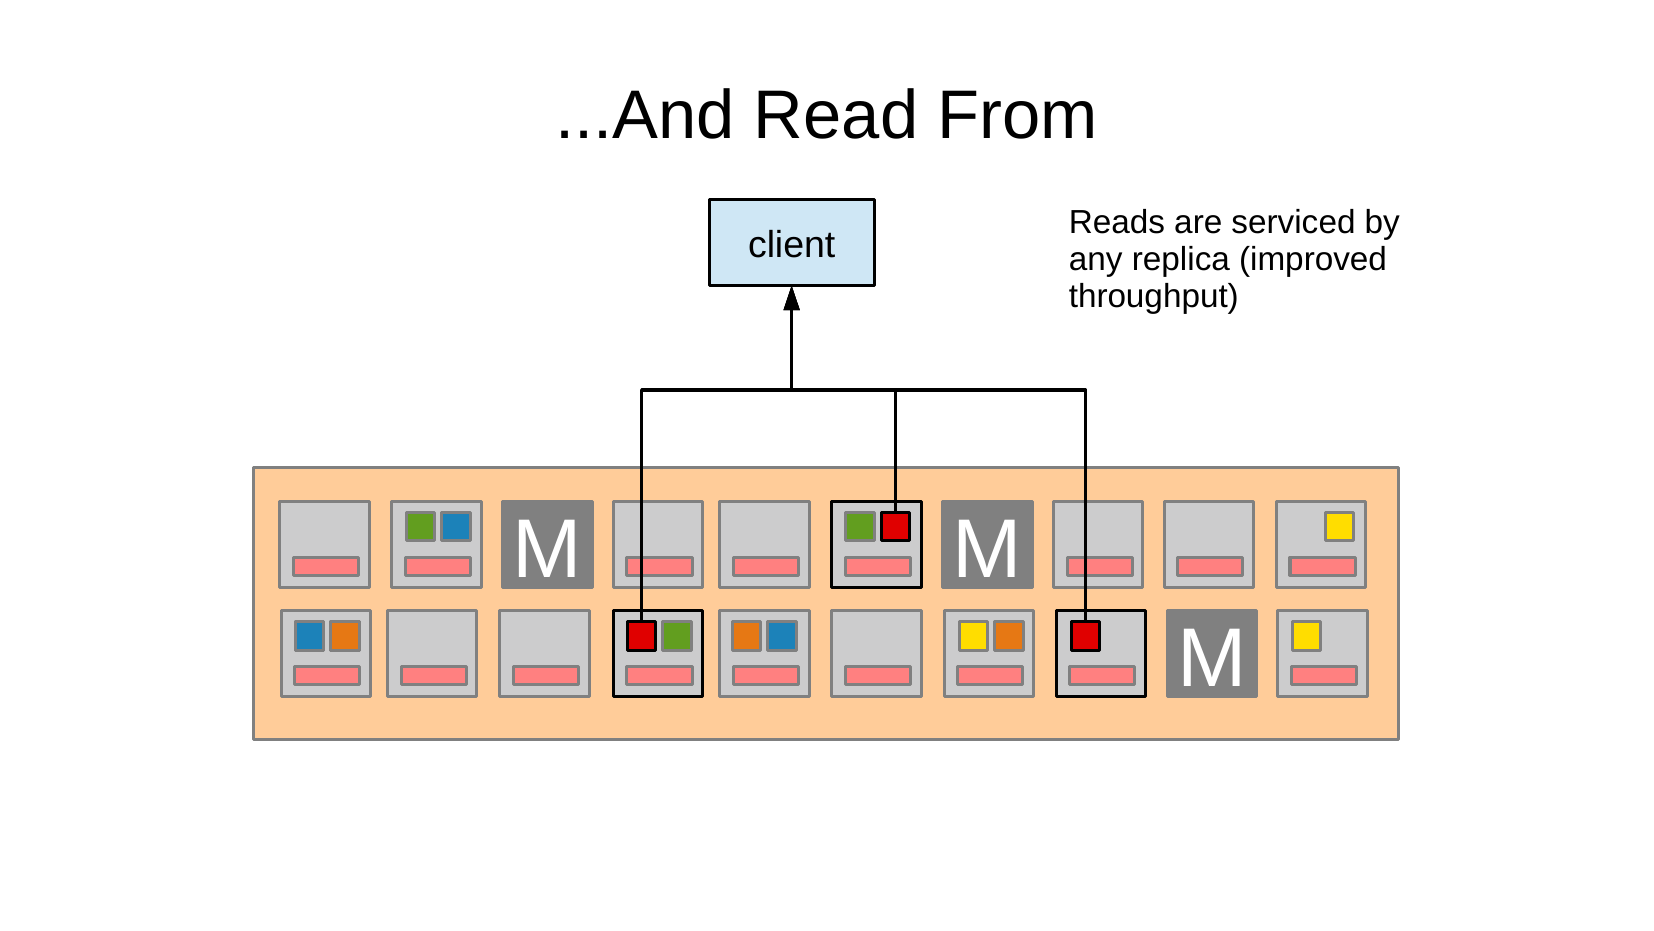

# ...And Read From
Reads are serviced by any replica (improved throughput)
client
M
M
M